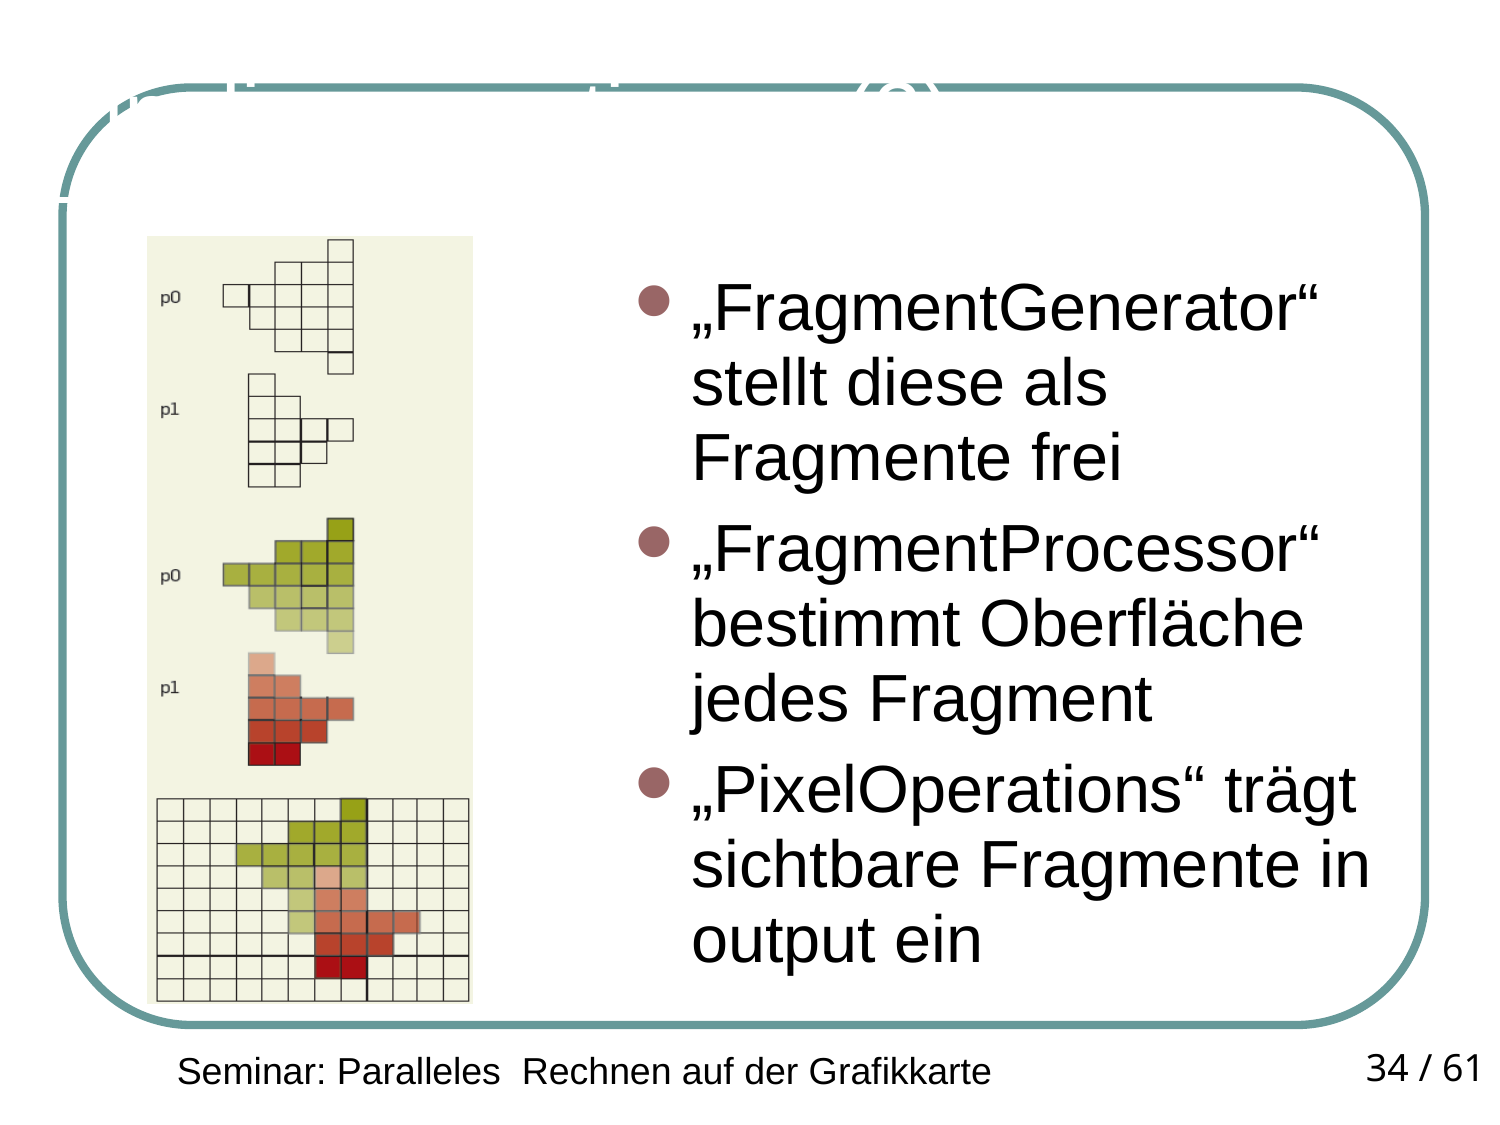

# Pipelineoperationen (2)
„FragmentGenerator“ stellt diese als Fragmente frei
„FragmentProcessor“ bestimmt Oberfläche jedes Fragment
„PixelOperations“ trägt sichtbare Fragmente in output ein
Seminar: Paralleles Rechnen auf der Grafikkarte
34